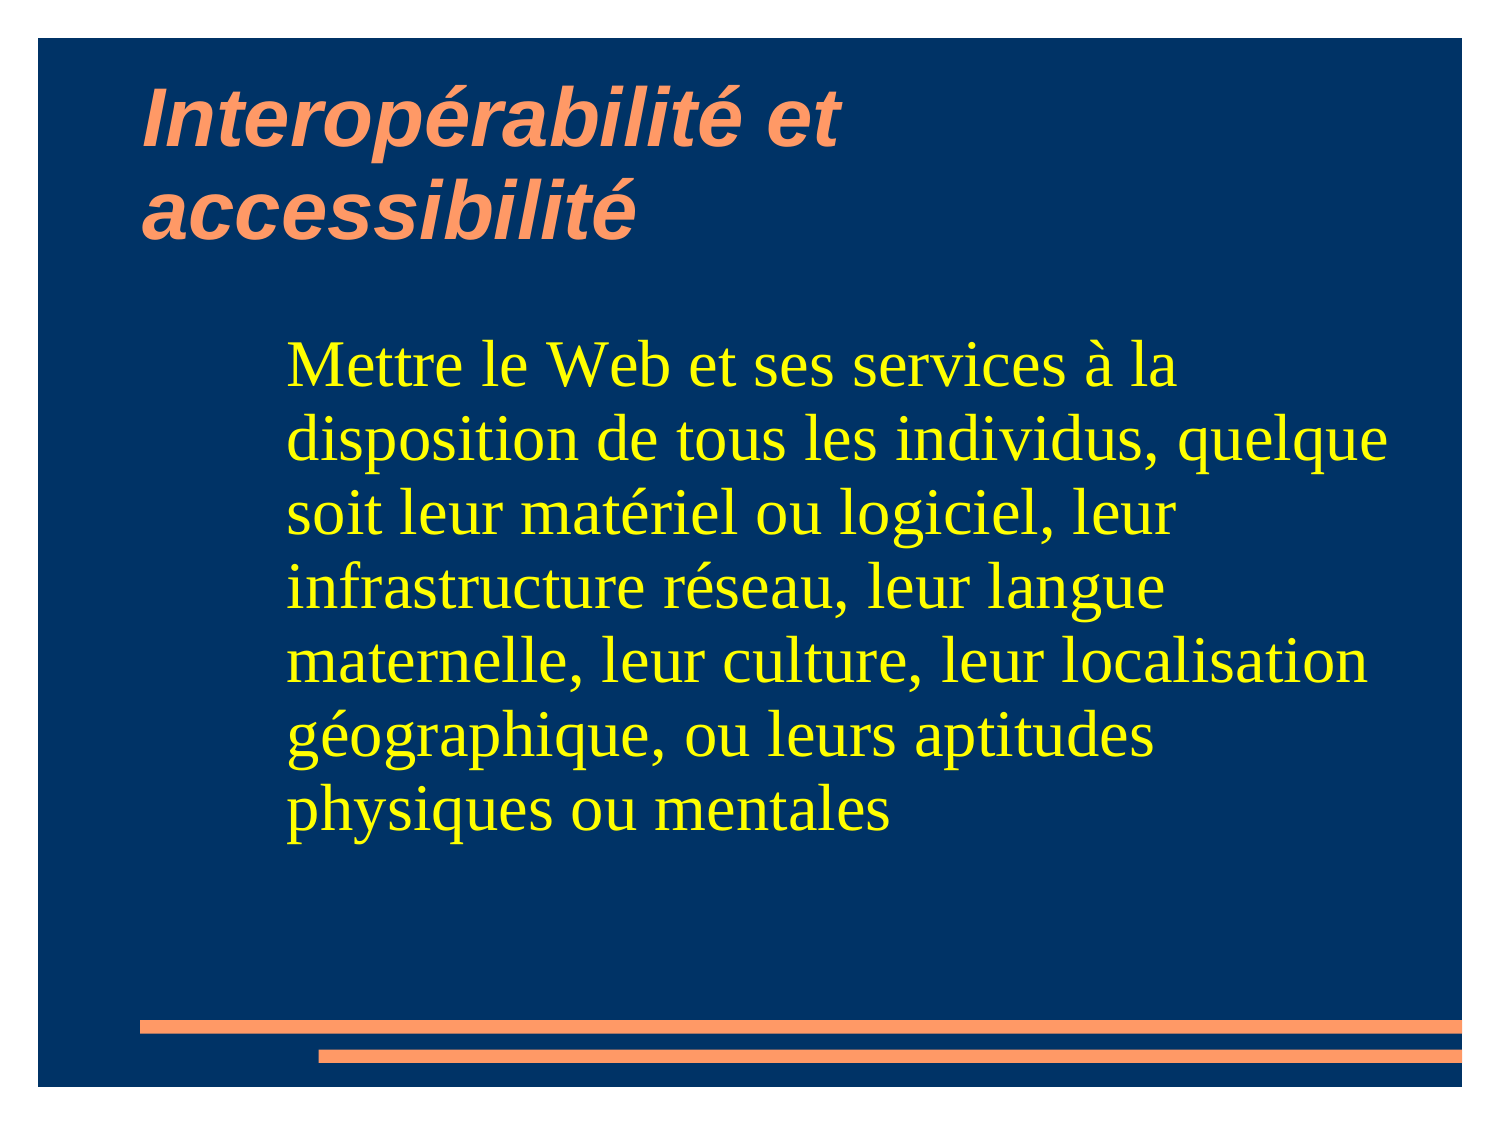

# Interopérabilité et accessibilité
Mettre le Web et ses services à la disposition de tous les individus, quelque soit leur matériel ou logiciel, leur infrastructure réseau, leur langue maternelle, leur culture, leur localisation géographique, ou leurs aptitudes physiques ou mentales